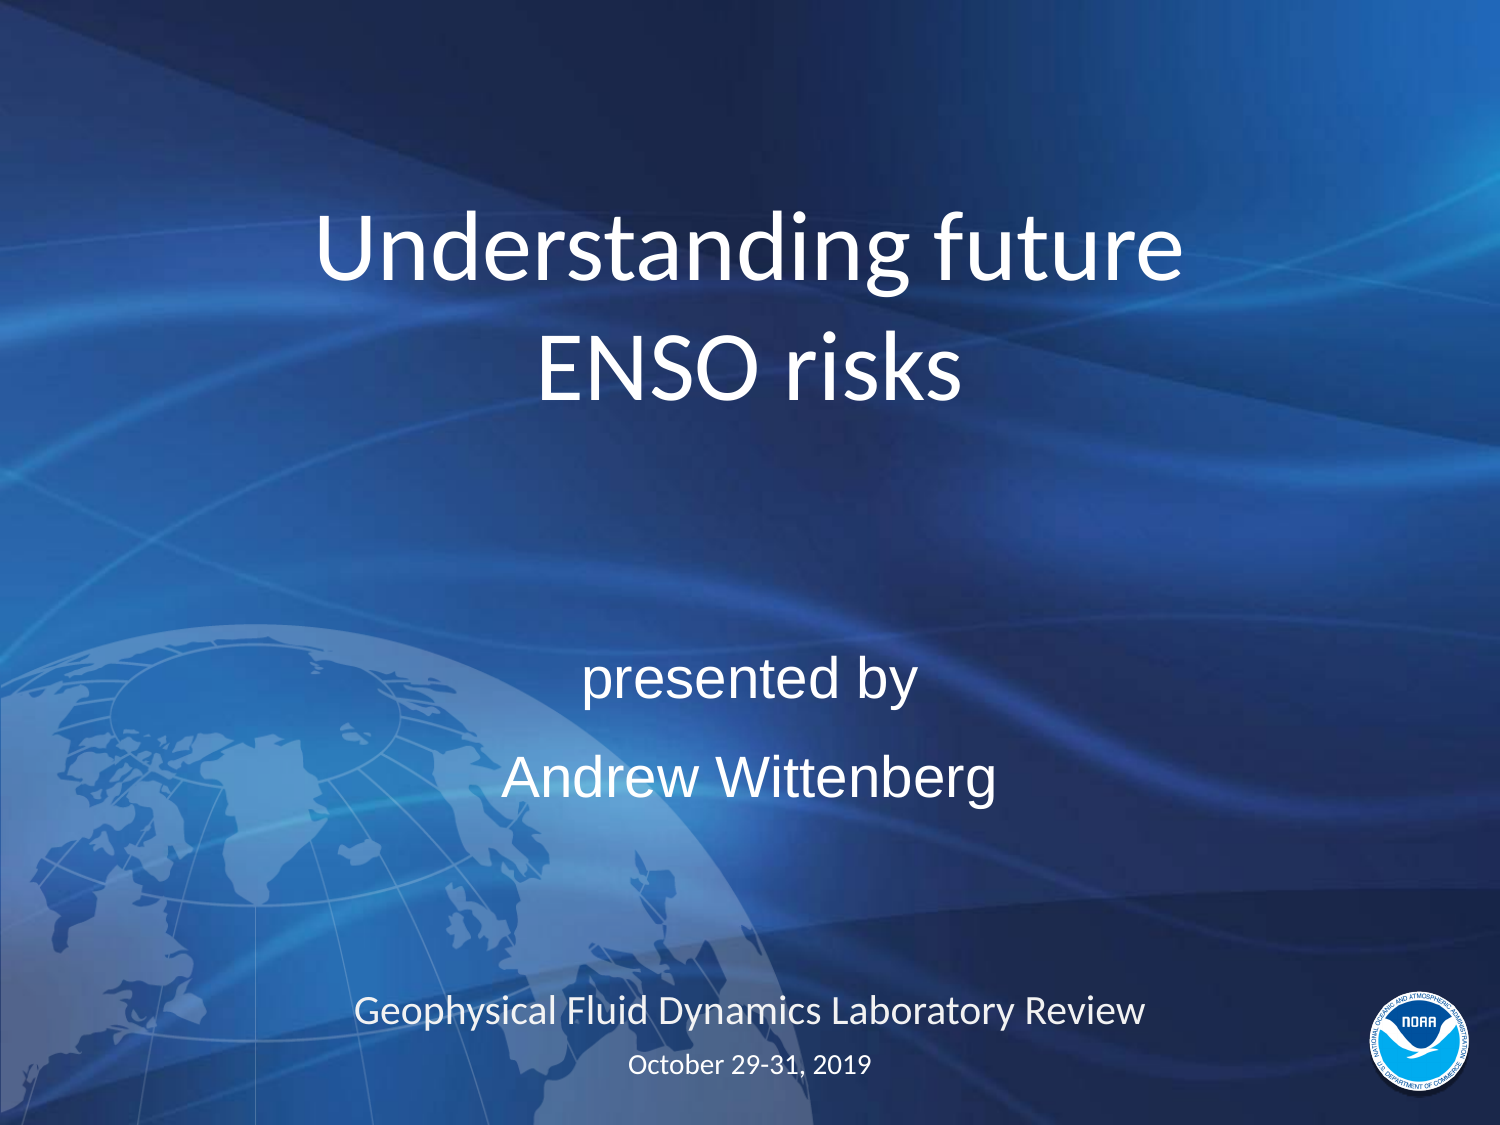

# Understanding future ENSO risks
presented by
Andrew Wittenberg